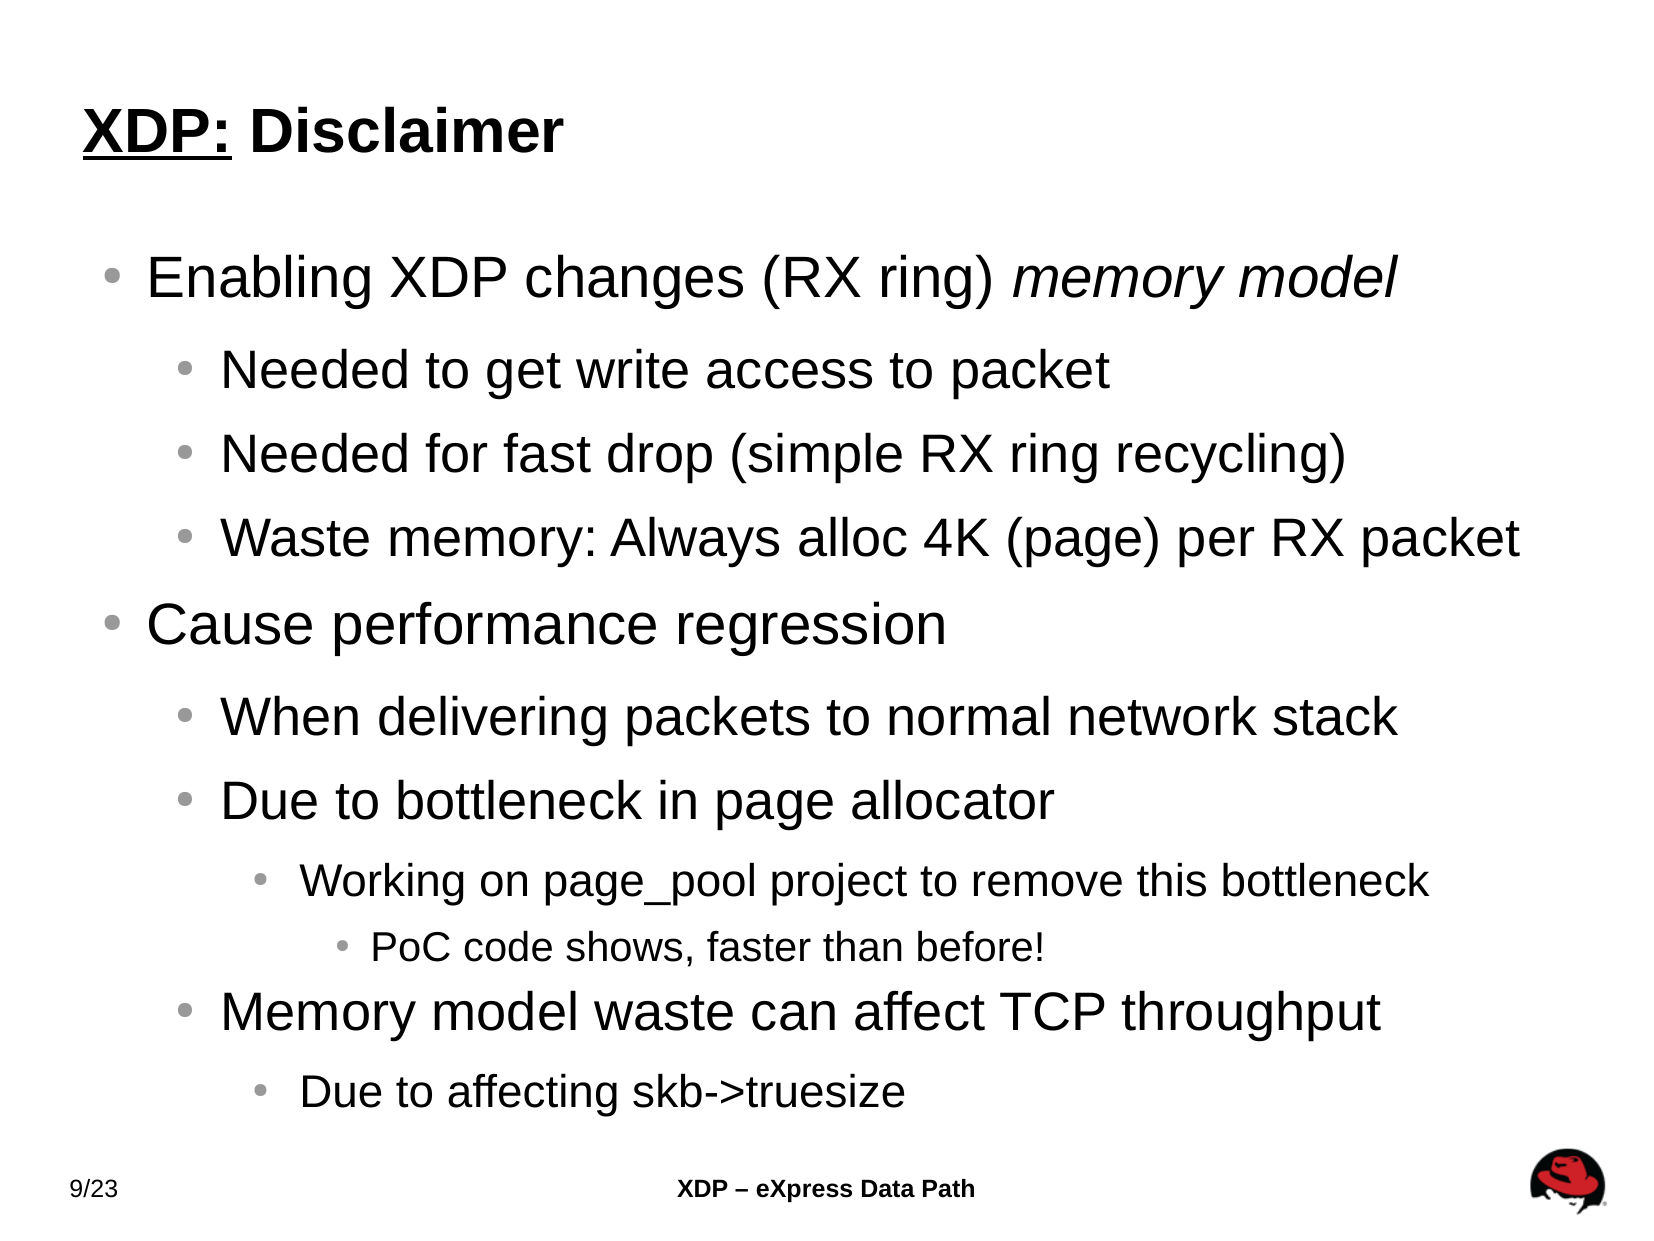

# XDP: Disclaimer
Enabling XDP changes (RX ring) memory model
Needed to get write access to packet
Needed for fast drop (simple RX ring recycling)
Waste memory: Always alloc 4K (page) per RX packet
Cause performance regression
When delivering packets to normal network stack
Due to bottleneck in page allocator
Working on page_pool project to remove this bottleneck
PoC code shows, faster than before!
Memory model waste can affect TCP throughput
Due to affecting skb->truesize